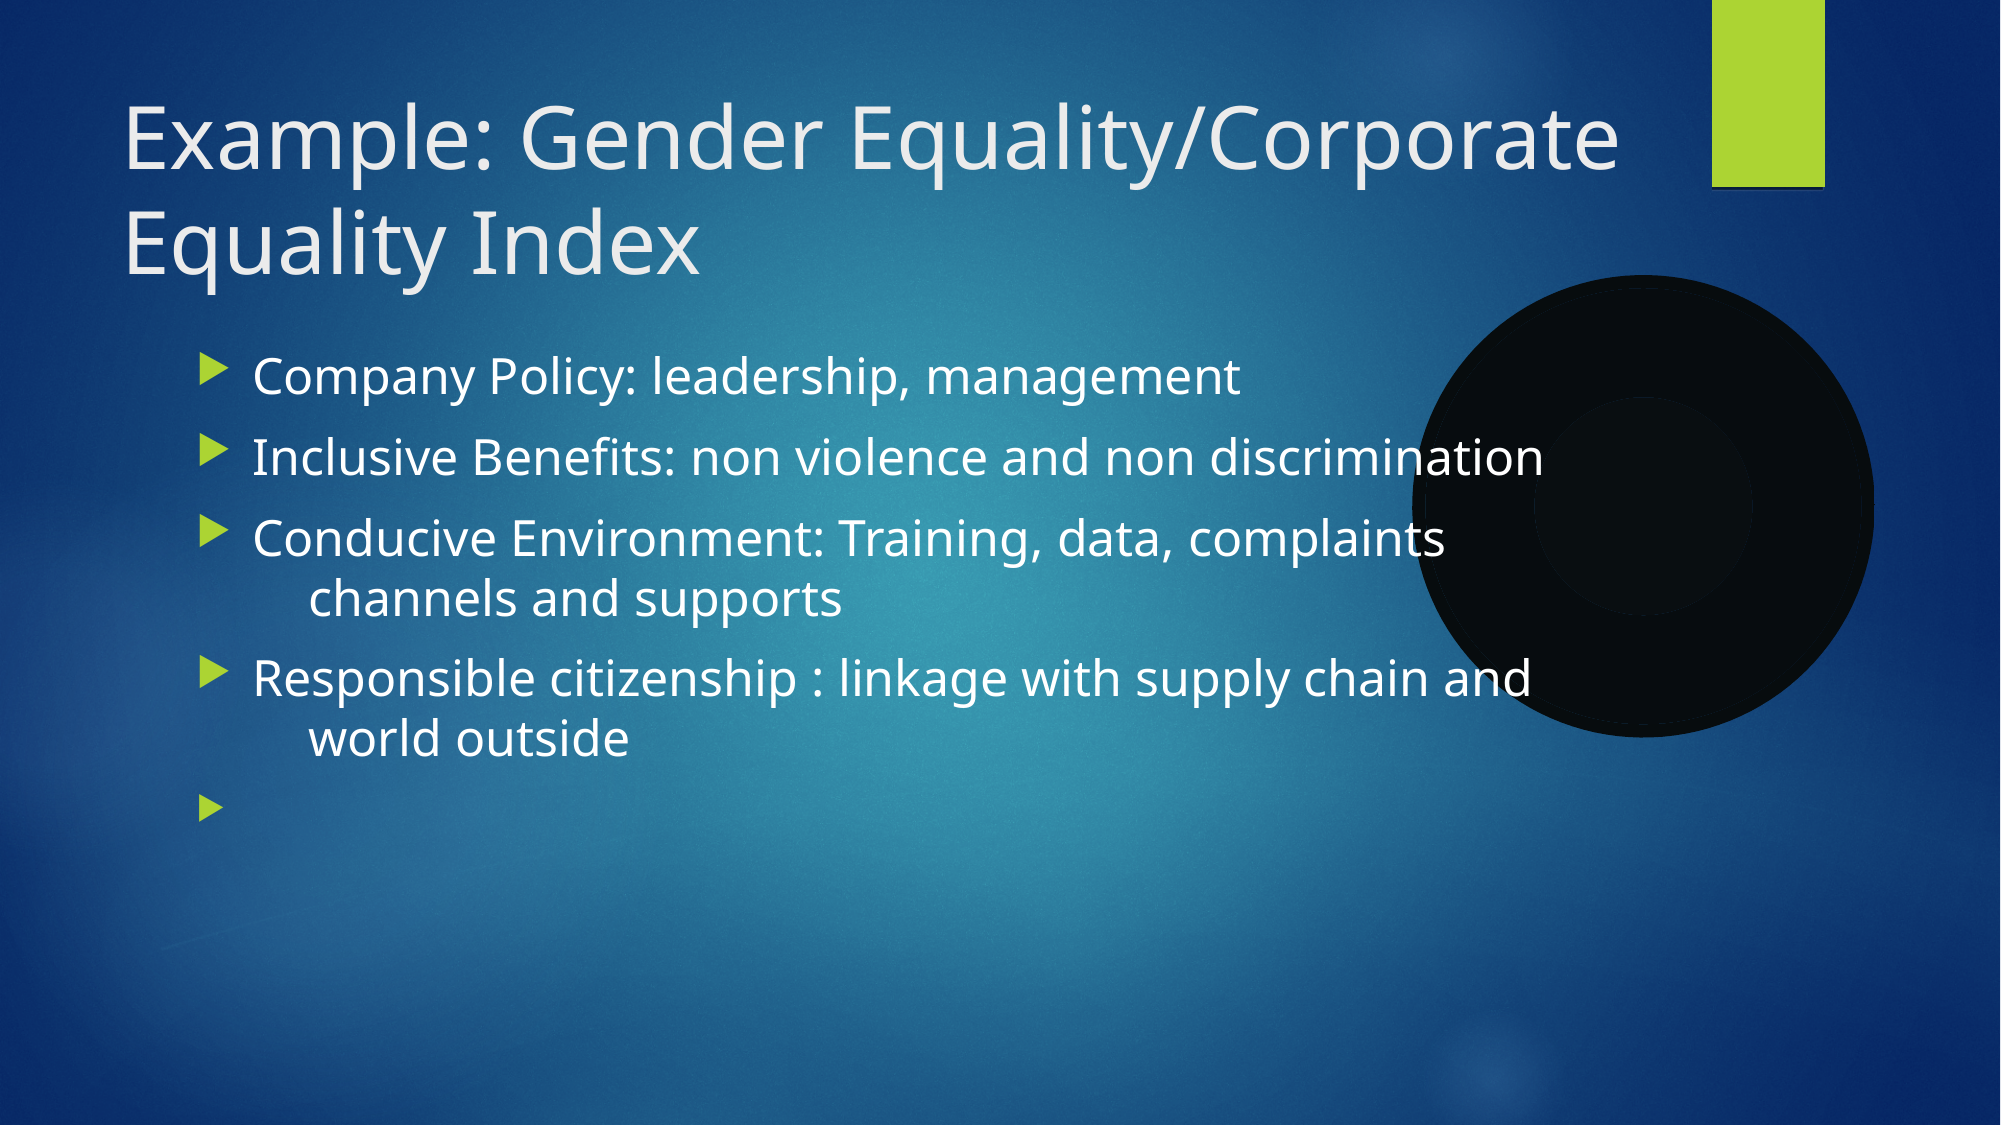

# Example: Gender Equality/Corporate Equality Index
Company Policy: leadership, management
Inclusive Benefits: non violence and non discrimination
Conducive Environment: Training, data, complaints channels and supports
Responsible citizenship : linkage with supply chain and world outside